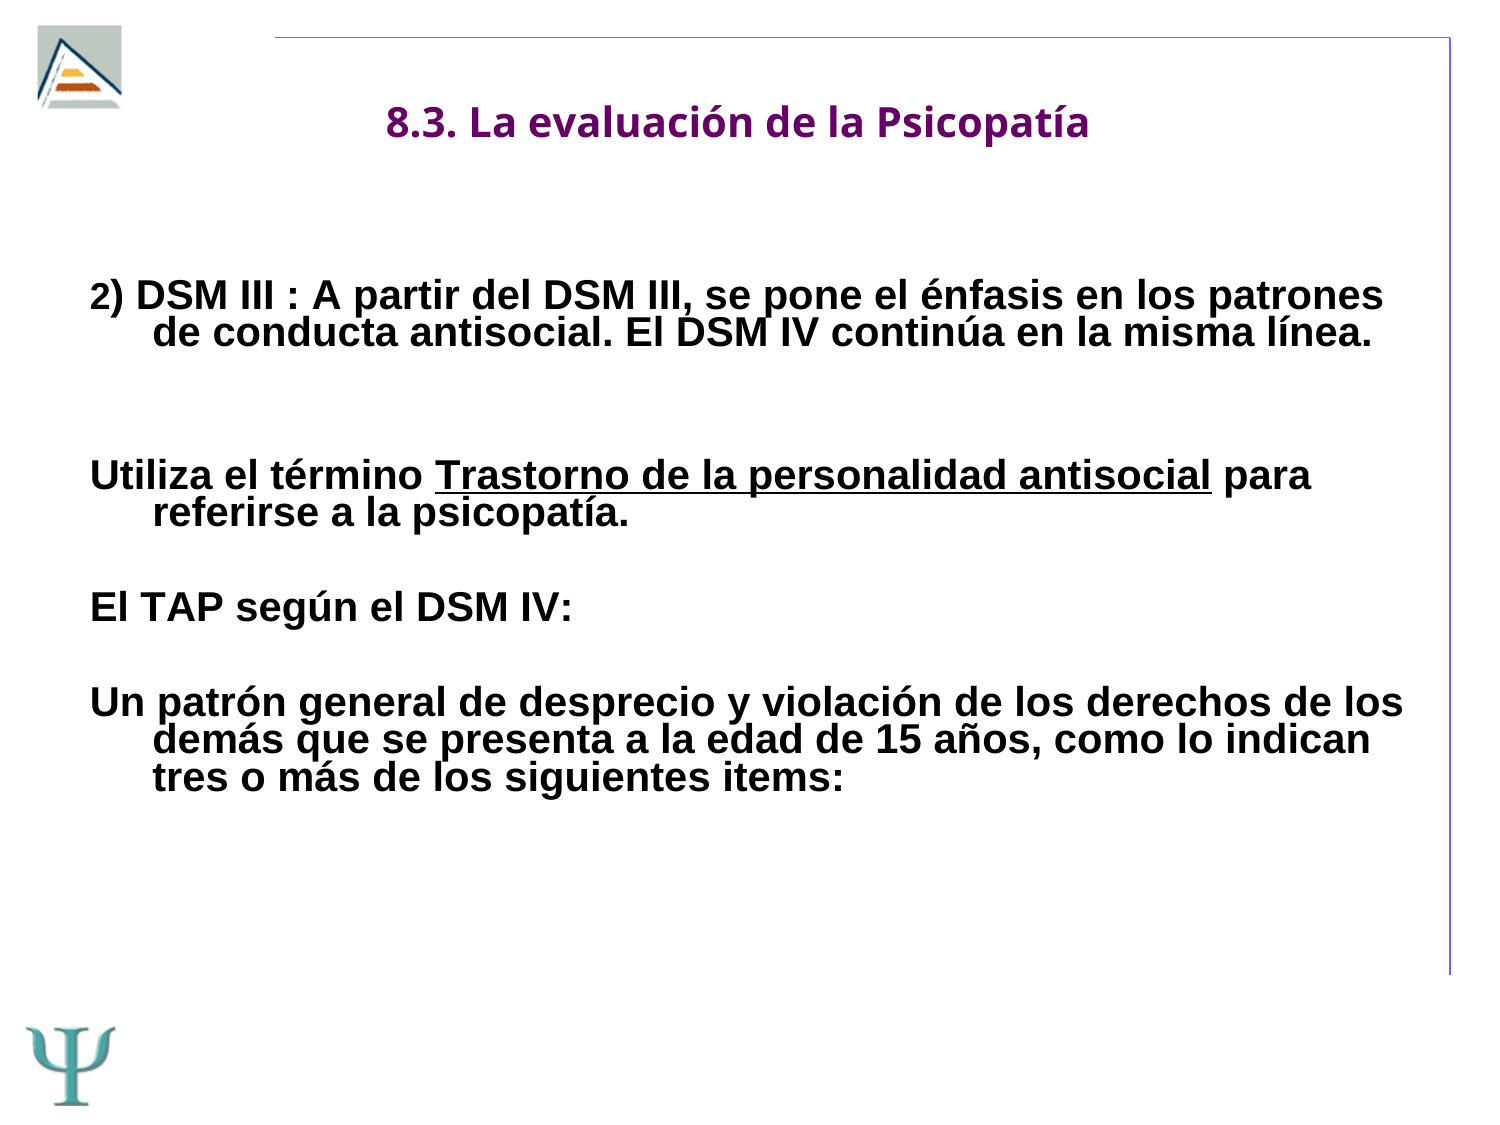

# 8.3. La evaluación de la Psicopatía
2) DSM III : A partir del DSM III, se pone el énfasis en los patrones de conducta antisocial. El DSM IV continúa en la misma línea.
Utiliza el término Trastorno de la personalidad antisocial para referirse a la psicopatía.
El TAP según el DSM IV:
Un patrón general de desprecio y violación de los derechos de los demás que se presenta a la edad de 15 años, como lo indican tres o más de los siguientes items: